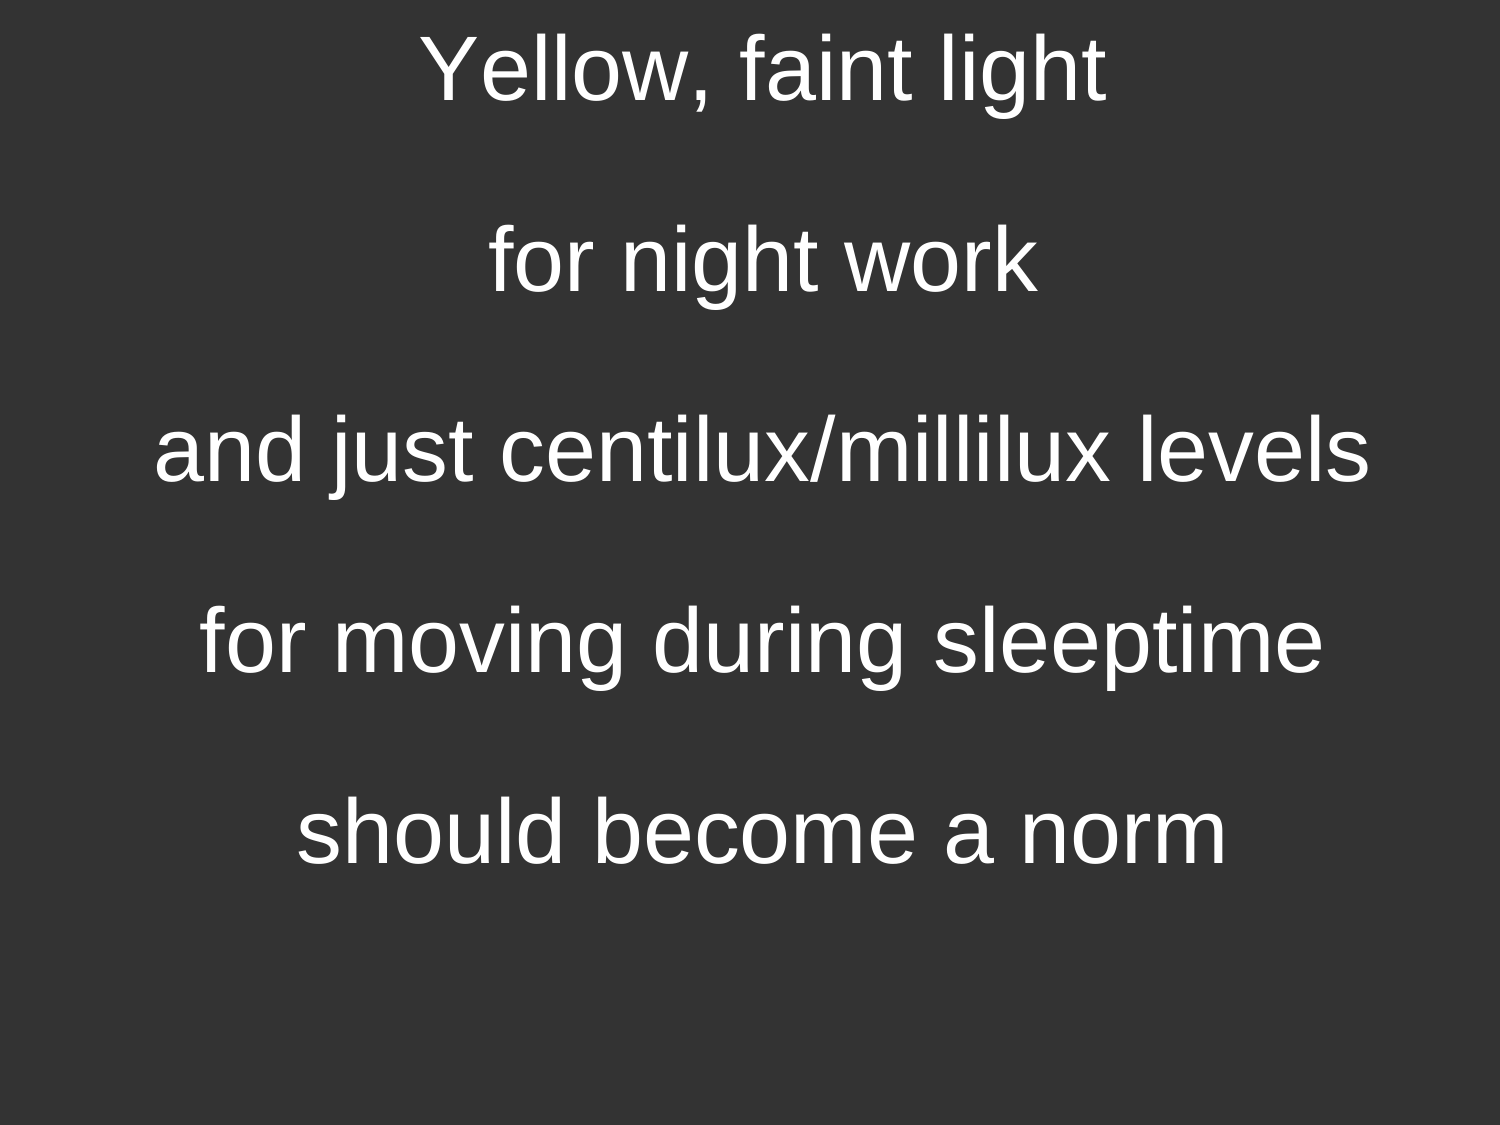

# Yellow, faint light for night work and just centilux/millilux levels for moving during sleeptime should become a norm